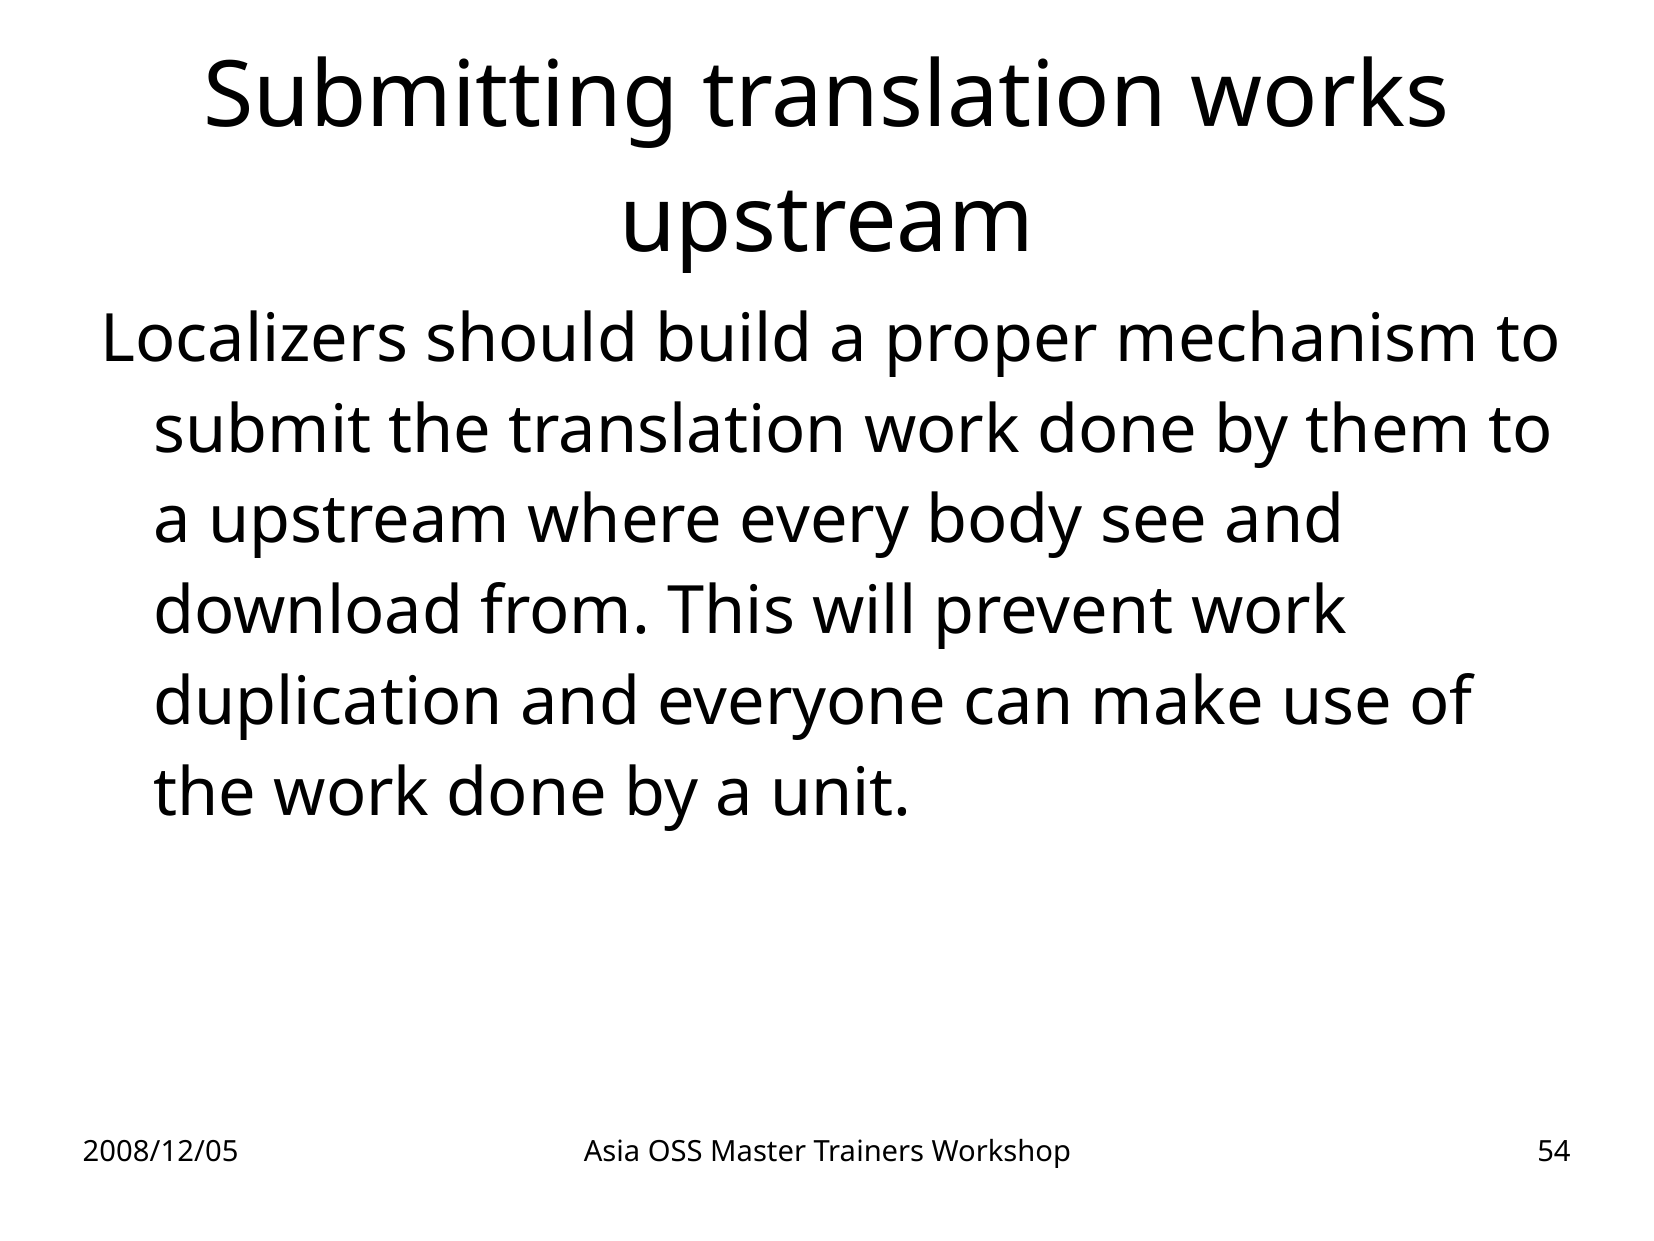

# Submitting translation works upstream
Localizers should build a proper mechanism to submit the translation work done by them to a upstream where every body see and download from. This will prevent work duplication and everyone can make use of the work done by a unit.
2008/12/05
Asia OSS Master Trainers Workshop
54